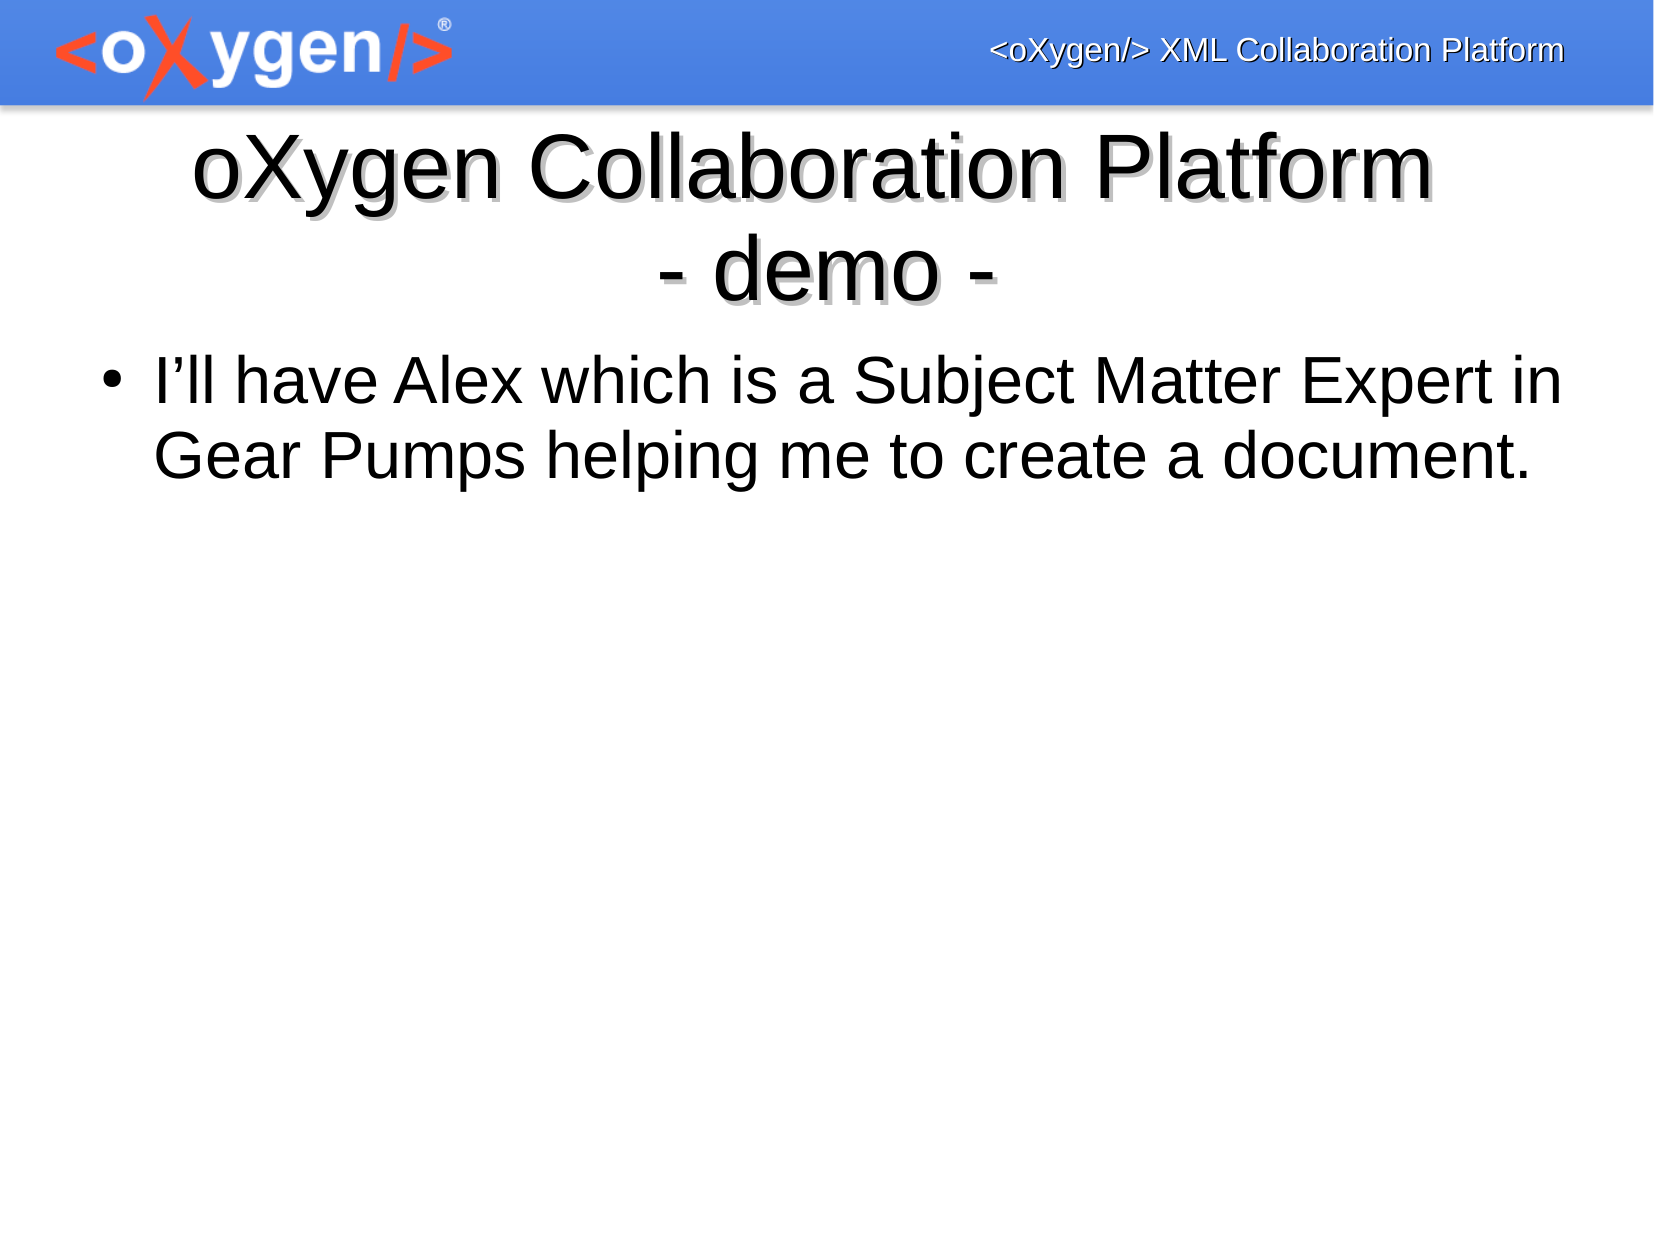

# oXygen Collaboration Platform - demo -
I’ll have Alex which is a Subject Matter Expert in Gear Pumps helping me to create a document.